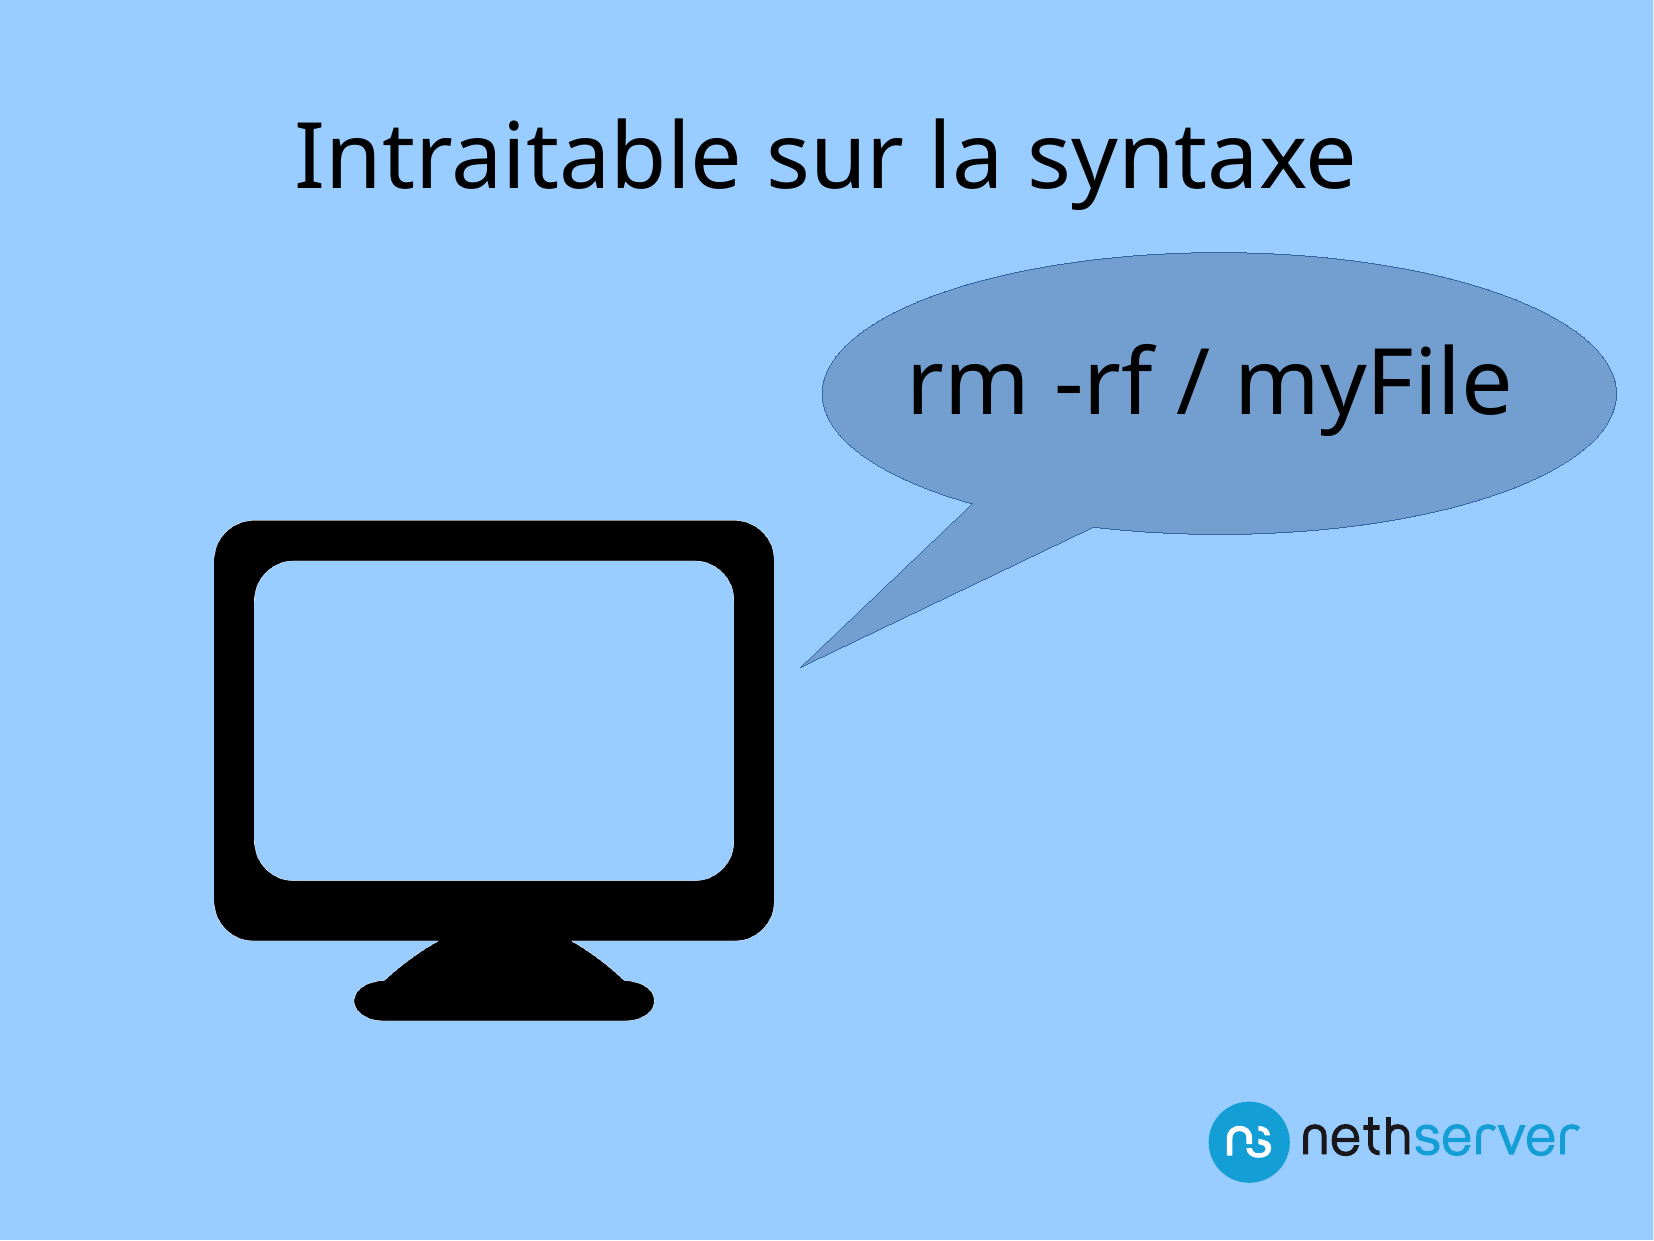

# Intraitable sur la syntaxe
rm -rf / myFile